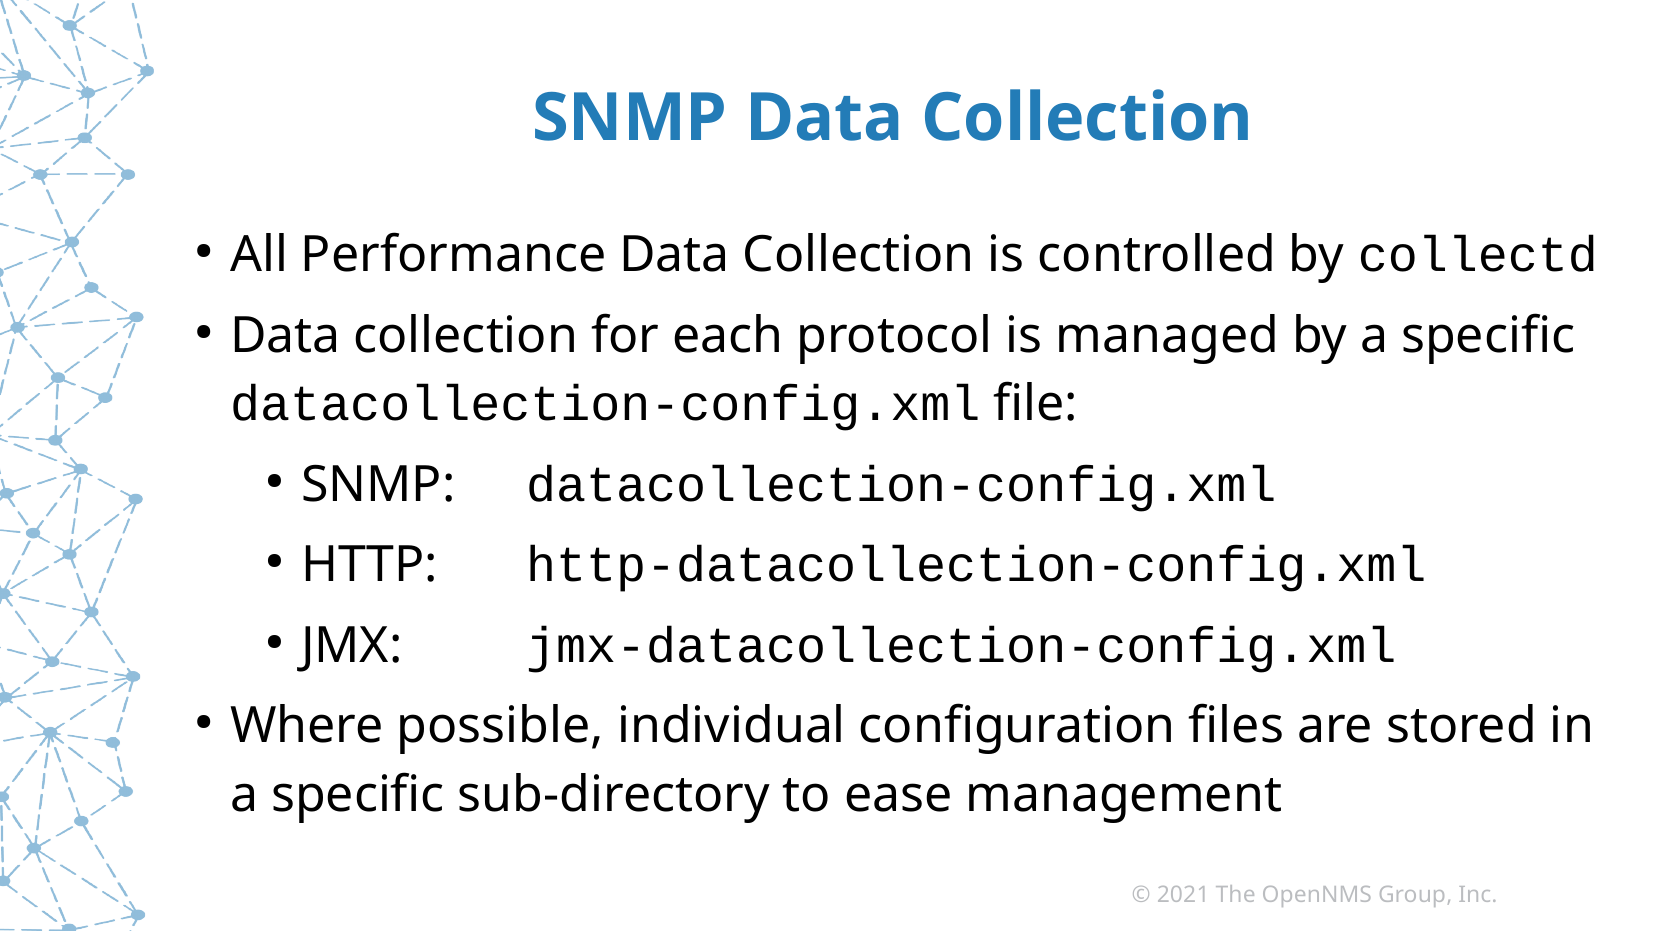

# SNMP Data Collection
All Performance Data Collection is controlled by collectd
Data collection for each protocol is managed by a specific datacollection-config.xml file:
SNMP: 	datacollection-config.xml
HTTP: 	http-datacollection-config.xml
JMX: 		jmx-datacollection-config.xml
Where possible, individual configuration files are stored in a specific sub-directory to ease management